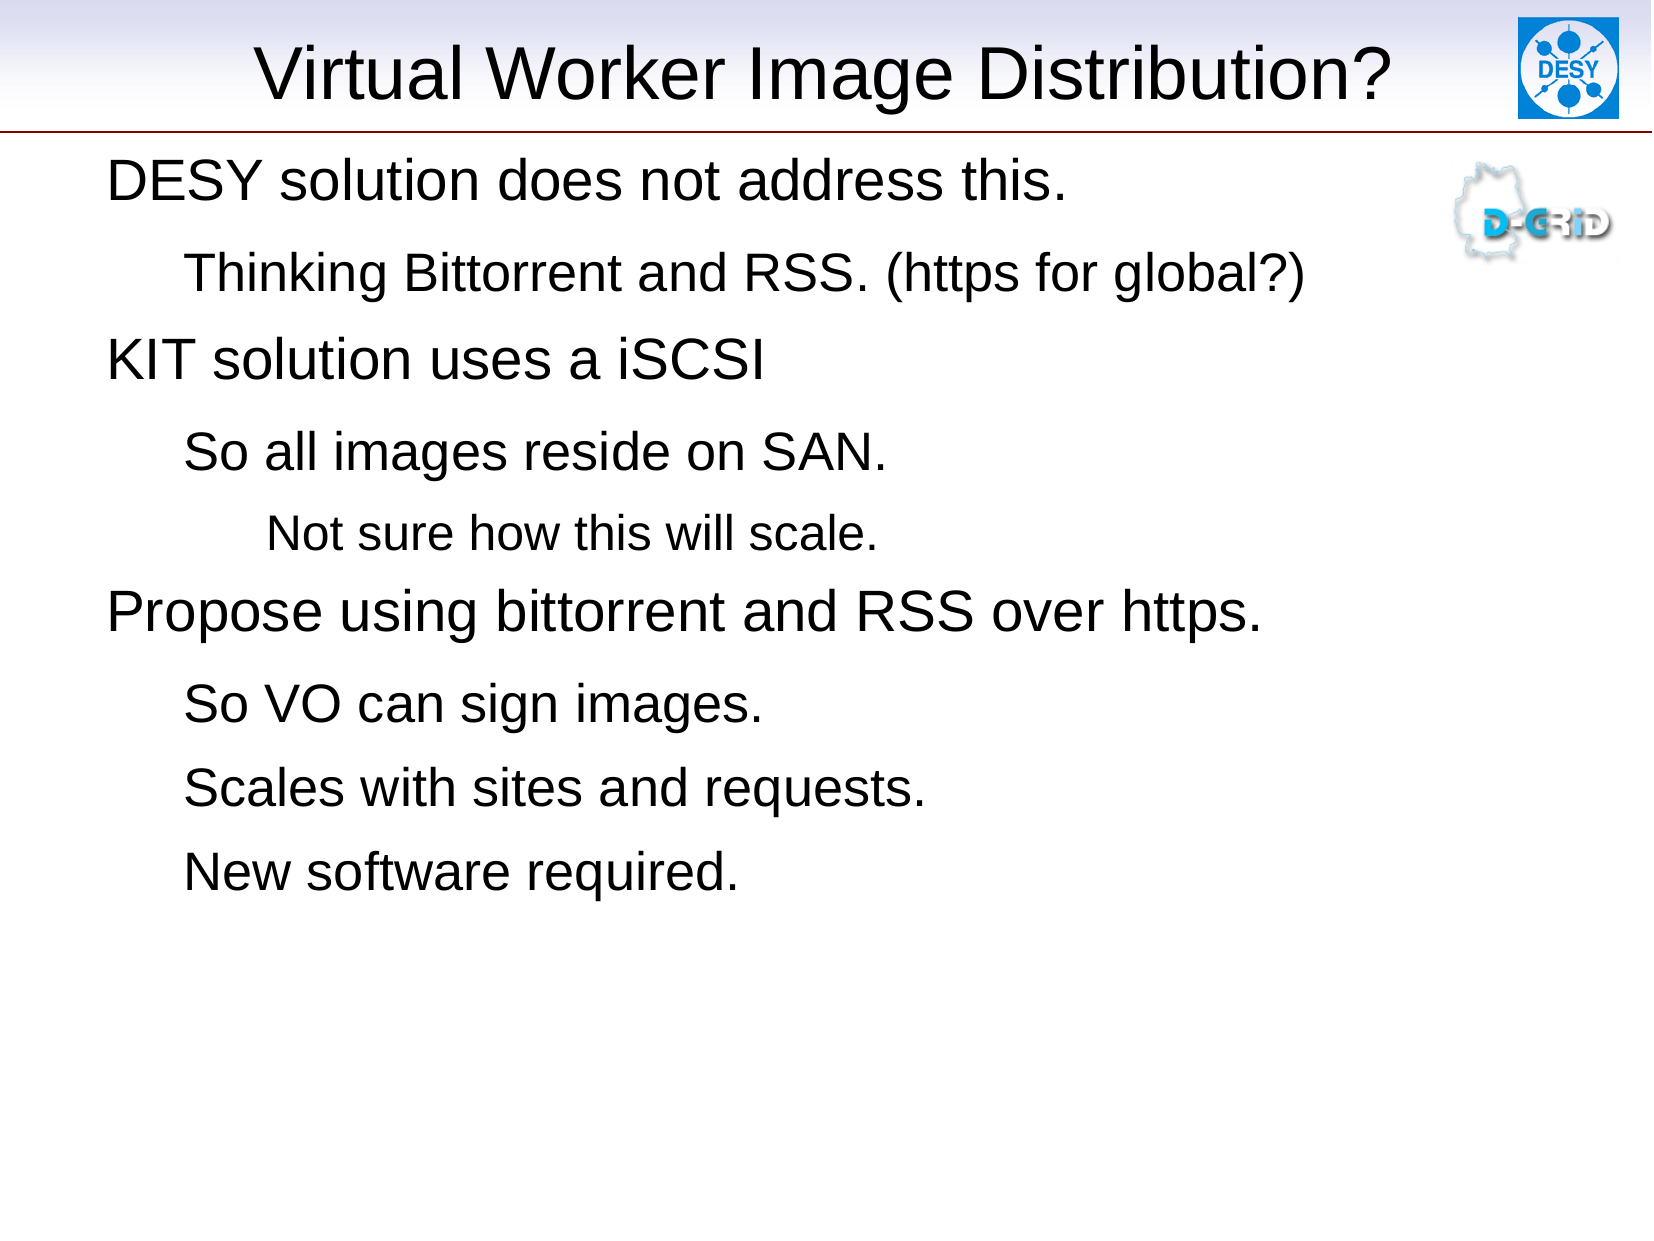

# Virtual Worker Image Distribution?
DESY solution does not address this.
Thinking Bittorrent and RSS. (https for global?)
KIT solution uses a iSCSI
So all images reside on SAN.
Not sure how this will scale.
Propose using bittorrent and RSS over https.
So VO can sign images.
Scales with sites and requests.
New software required.